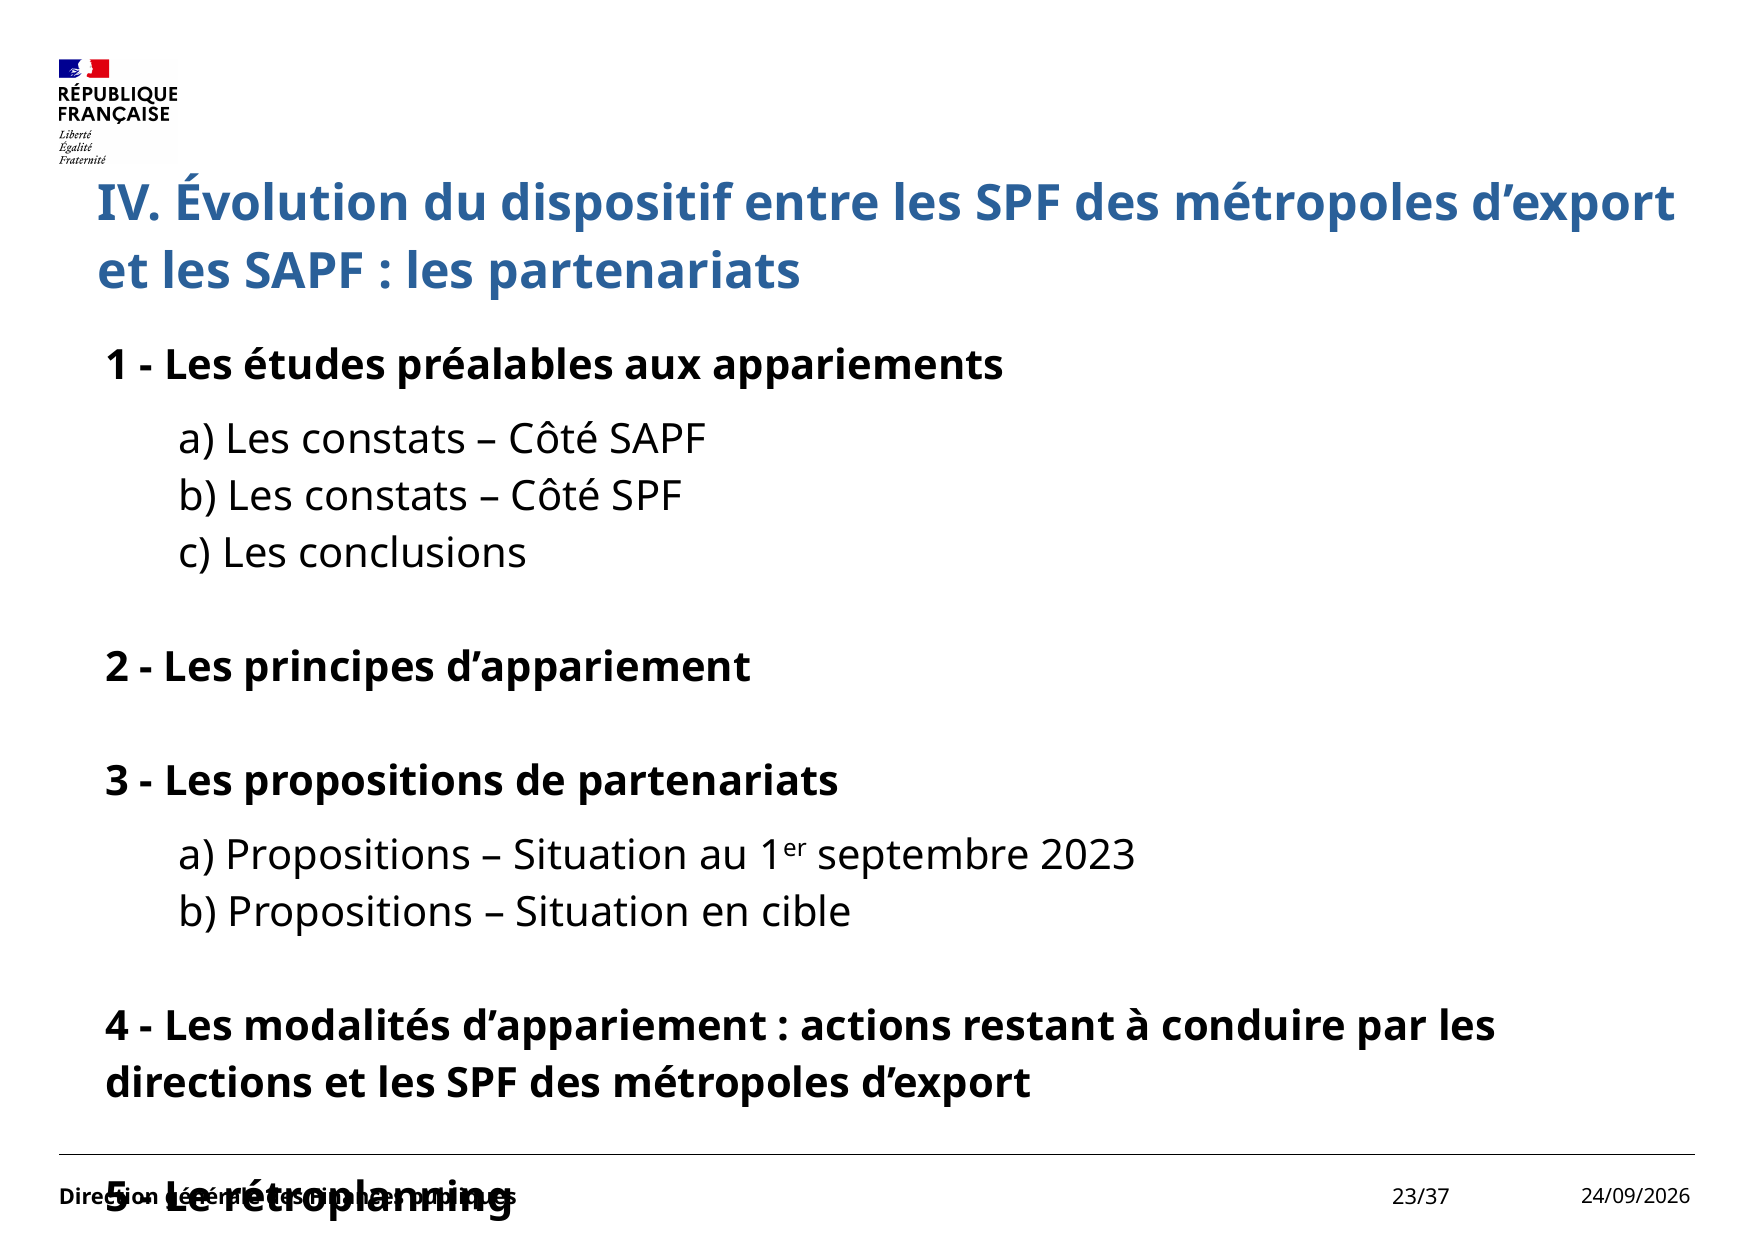

IV. Évolution du dispositif entre les SPF des métropoles d’export et les SAPF : les partenariats
1 - Les études préalables aux appariements
	a) Les constats – Côté SAPF
	b) Les constats – Côté SPF
	c) Les conclusions
2 - Les principes d’appariement
3 - Les propositions de partenariats
	a) Propositions – Situation au 1er septembre 2023
	b) Propositions – Situation en cible
4 - Les modalités d’appariement : actions restant à conduire par les directions et les SPF des métropoles d’export
5 - Le rétroplanning